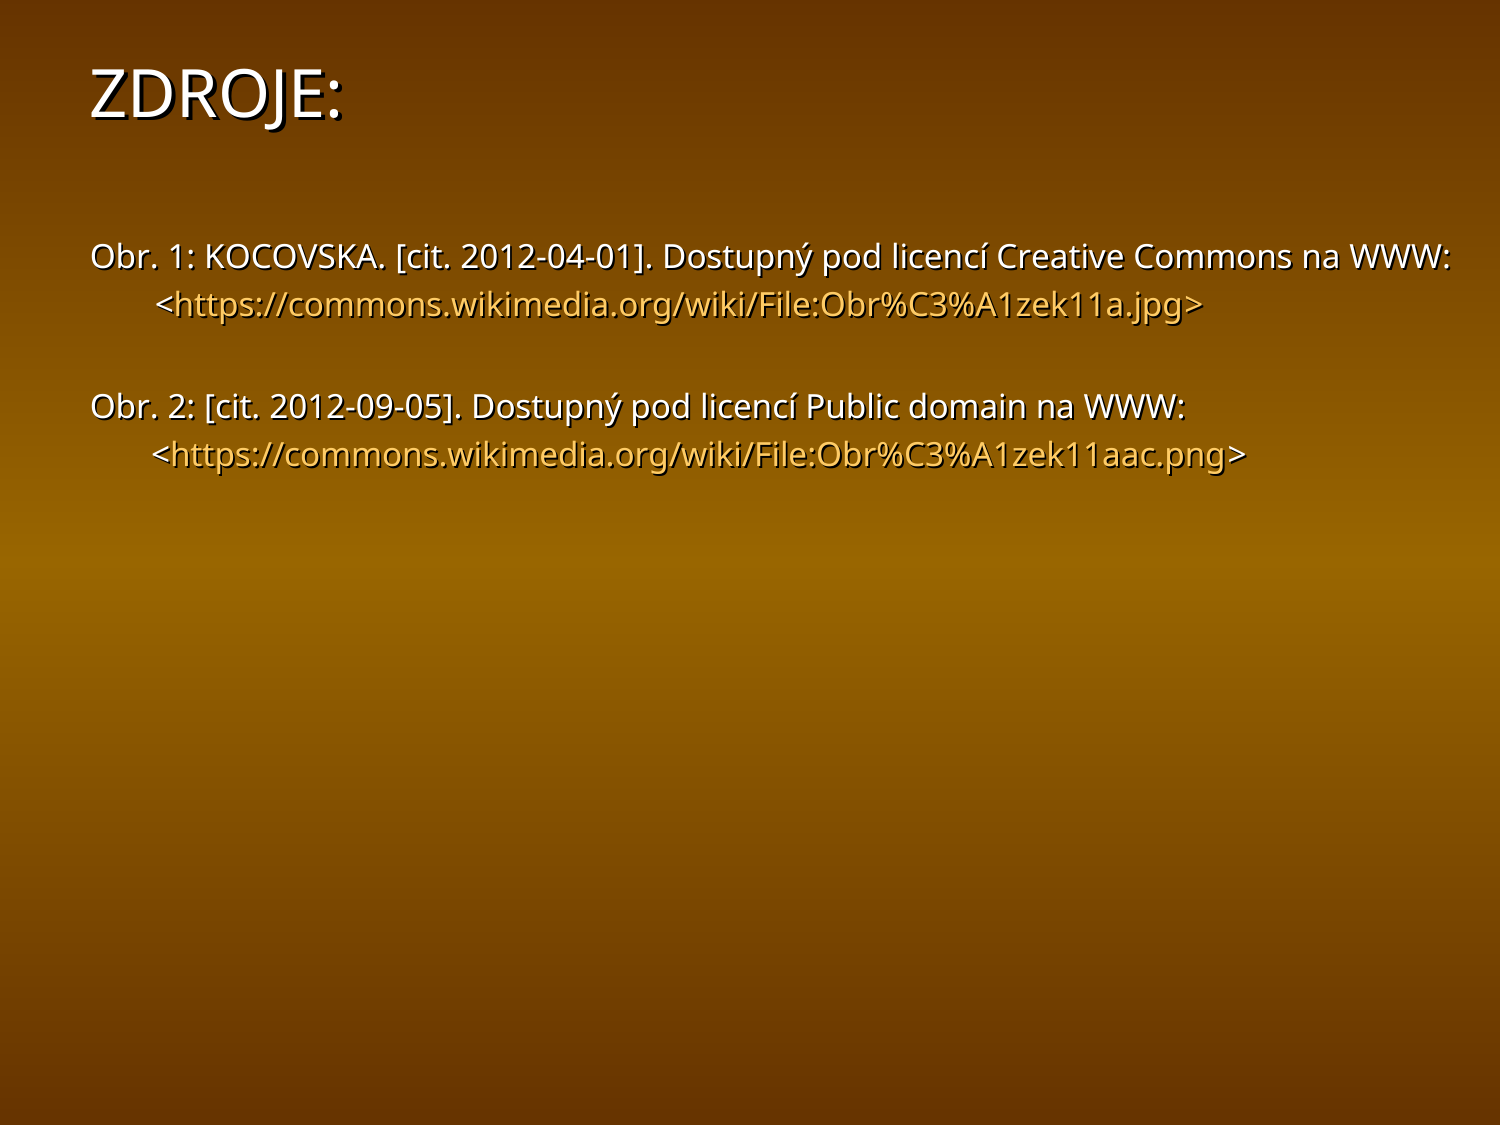

ZDROJE:
Obr. 1: KOCOVSKA. [cit. 2012-04-01]. Dostupný pod licencí Creative Commons na WWW:
	 <https://commons.wikimedia.org/wiki/File:Obr%C3%A1zek11a.jpg>
Obr. 2: [cit. 2012-09-05]. Dostupný pod licencí Public domain na WWW:
 <https://commons.wikimedia.org/wiki/File:Obr%C3%A1zek11aac.png>